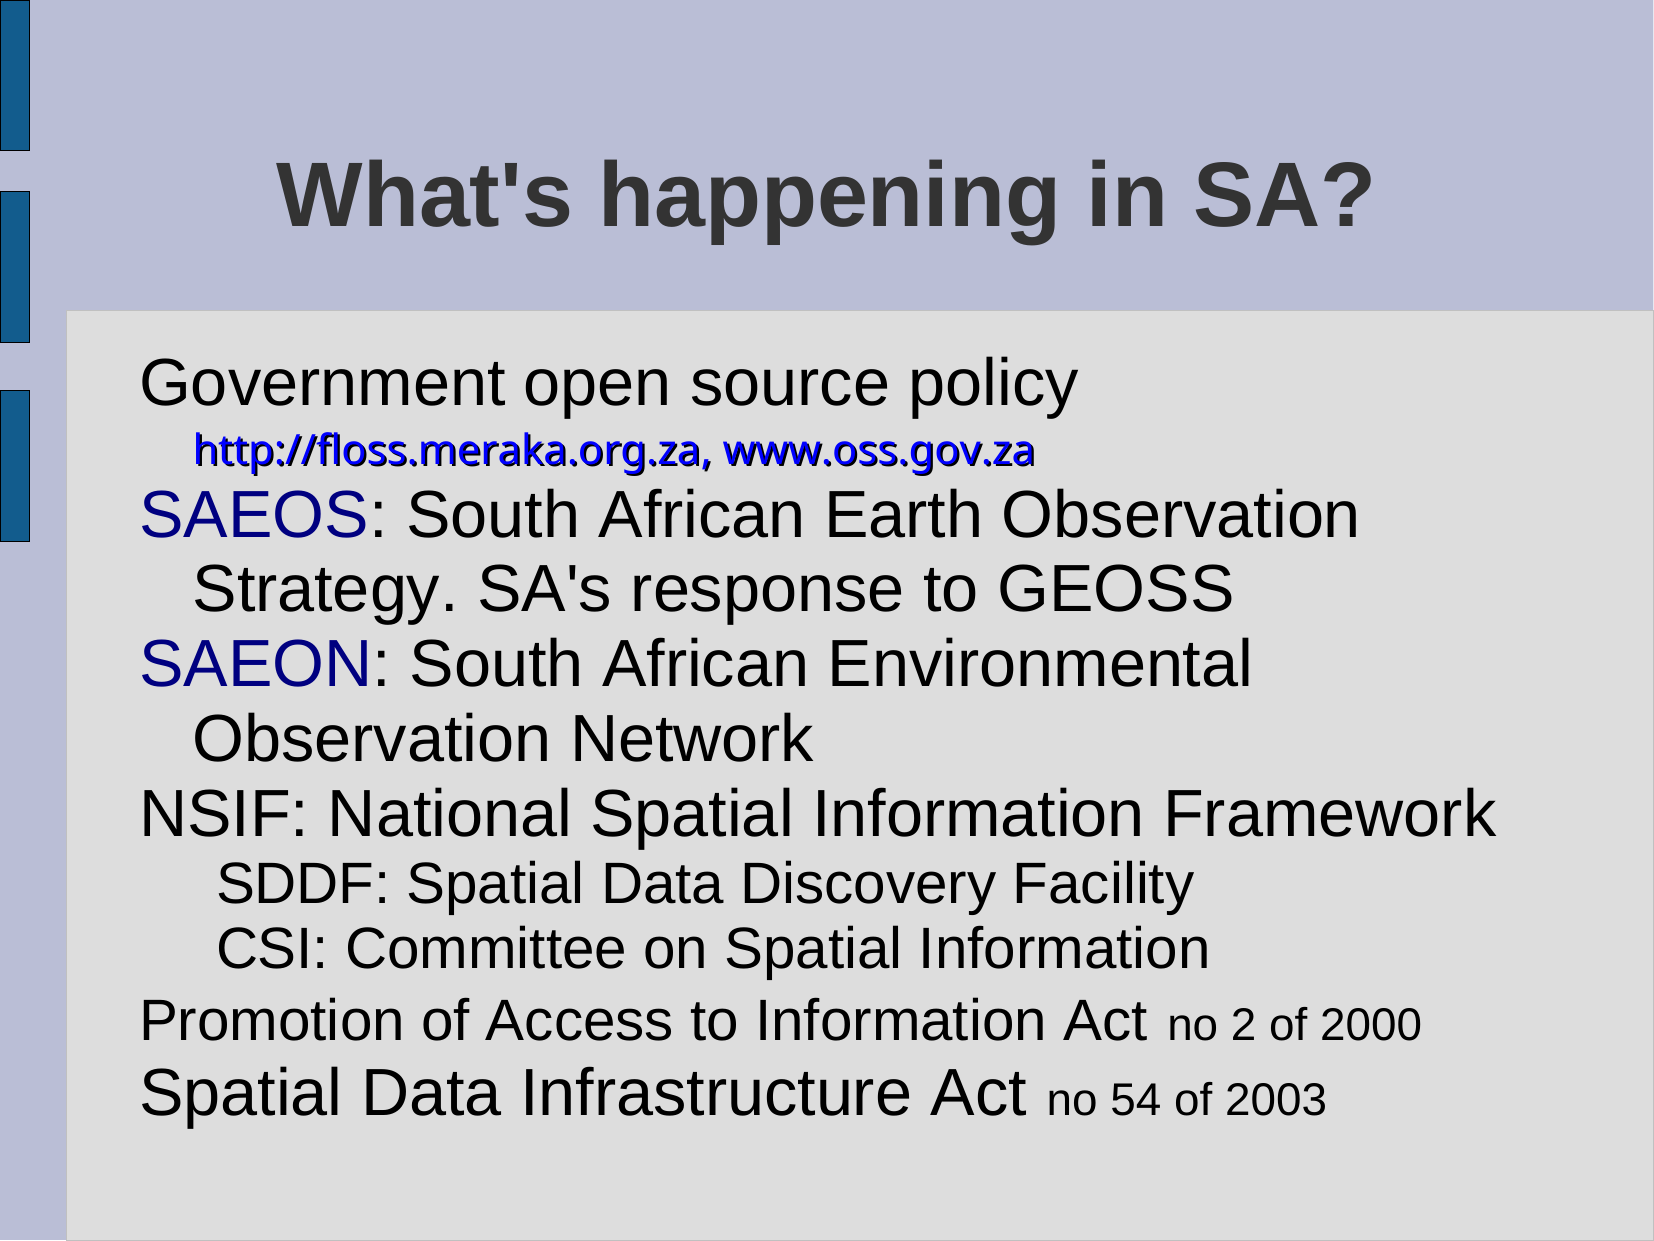

# What's happening in SA?
Government open source policyhttp://floss.meraka.org.za, www.oss.gov.za
SAEOS: South African Earth Observation Strategy. SA's response to GEOSS
SAEON: South African Environmental Observation Network
NSIF: National Spatial Information Framework
SDDF: Spatial Data Discovery Facility
CSI: Committee on Spatial Information
Promotion of Access to Information Act no 2 of 2000
Spatial Data Infrastructure Act no 54 of 2003